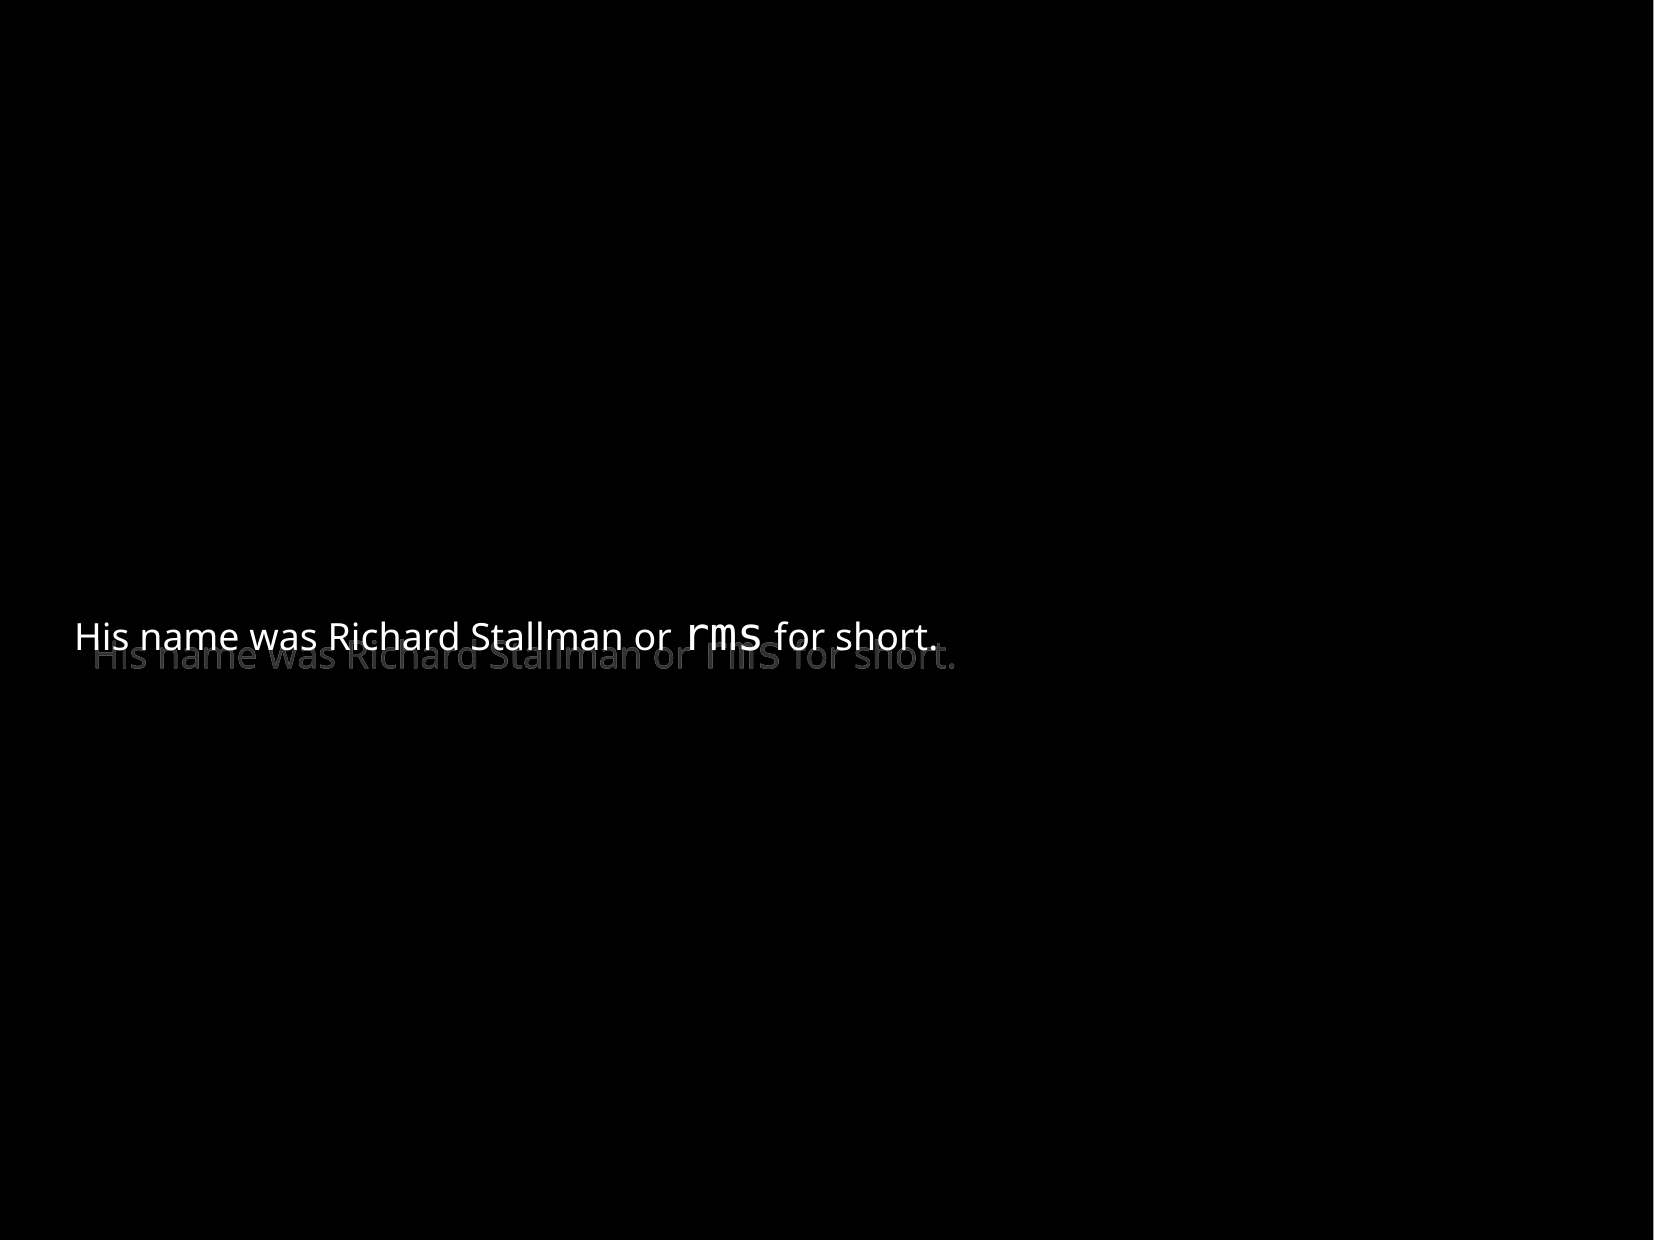

His name was Richard Stallman or rms for short.